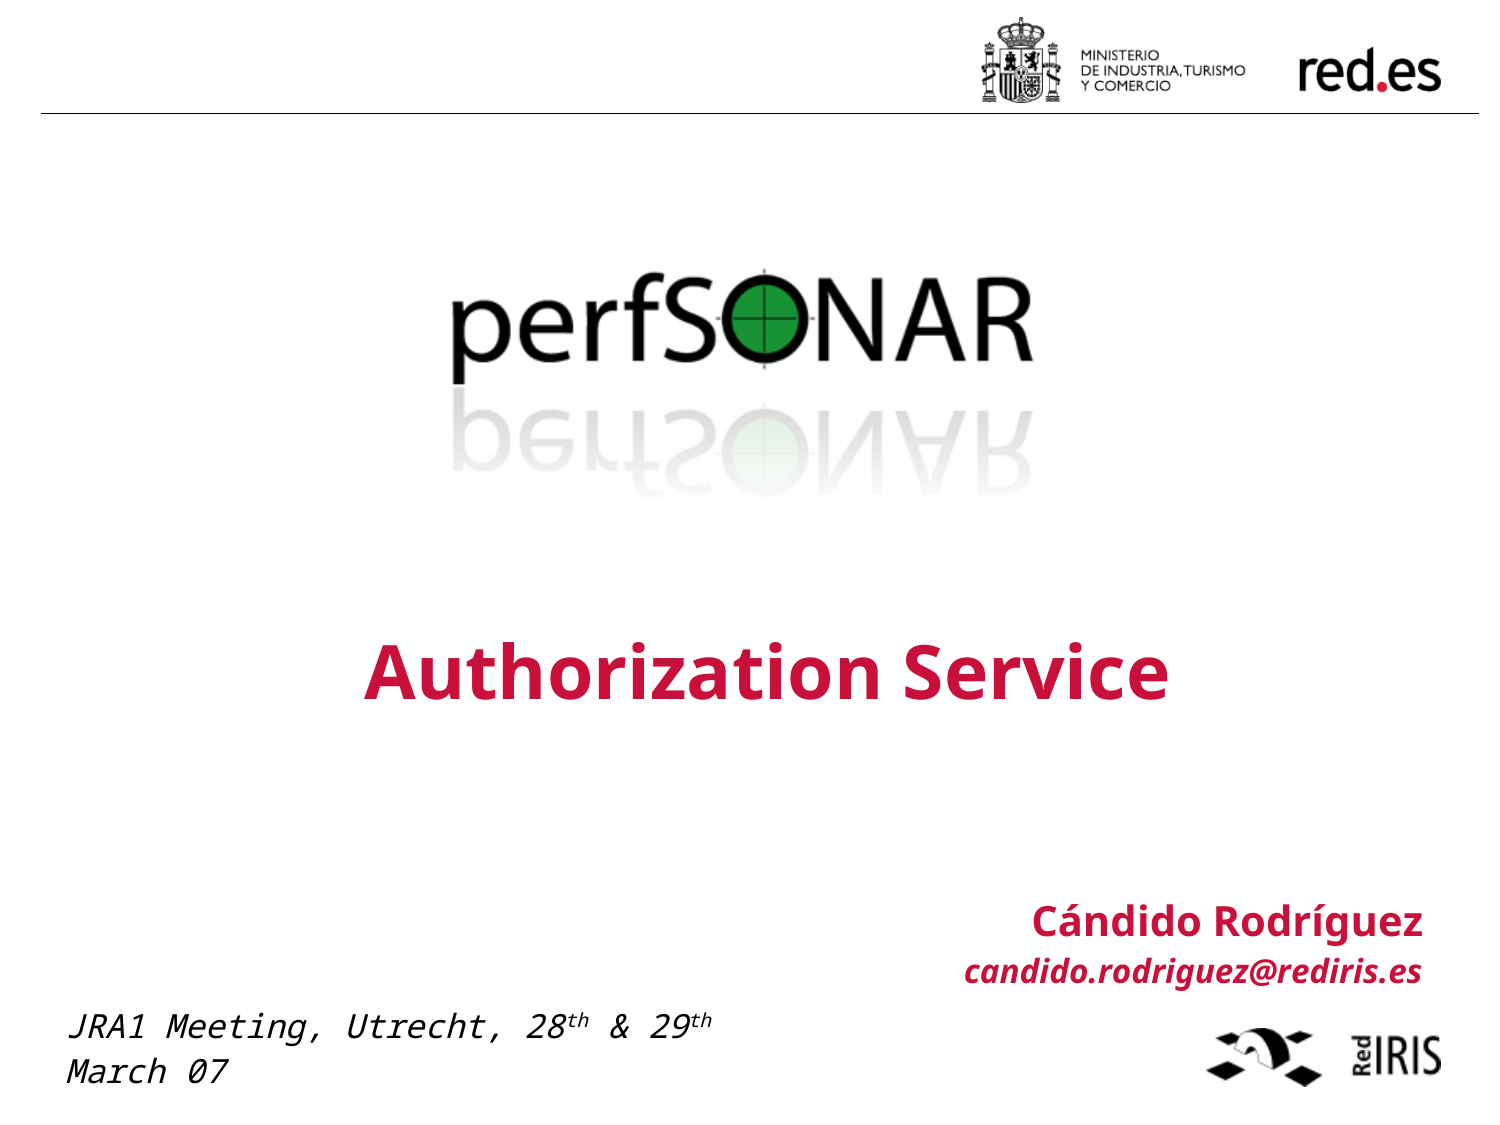

# Authorization Service
Cándido Rodríguez
candido.rodriguez@rediris.es
JRA1 Meeting, Utrecht, 28th & 29th March 07